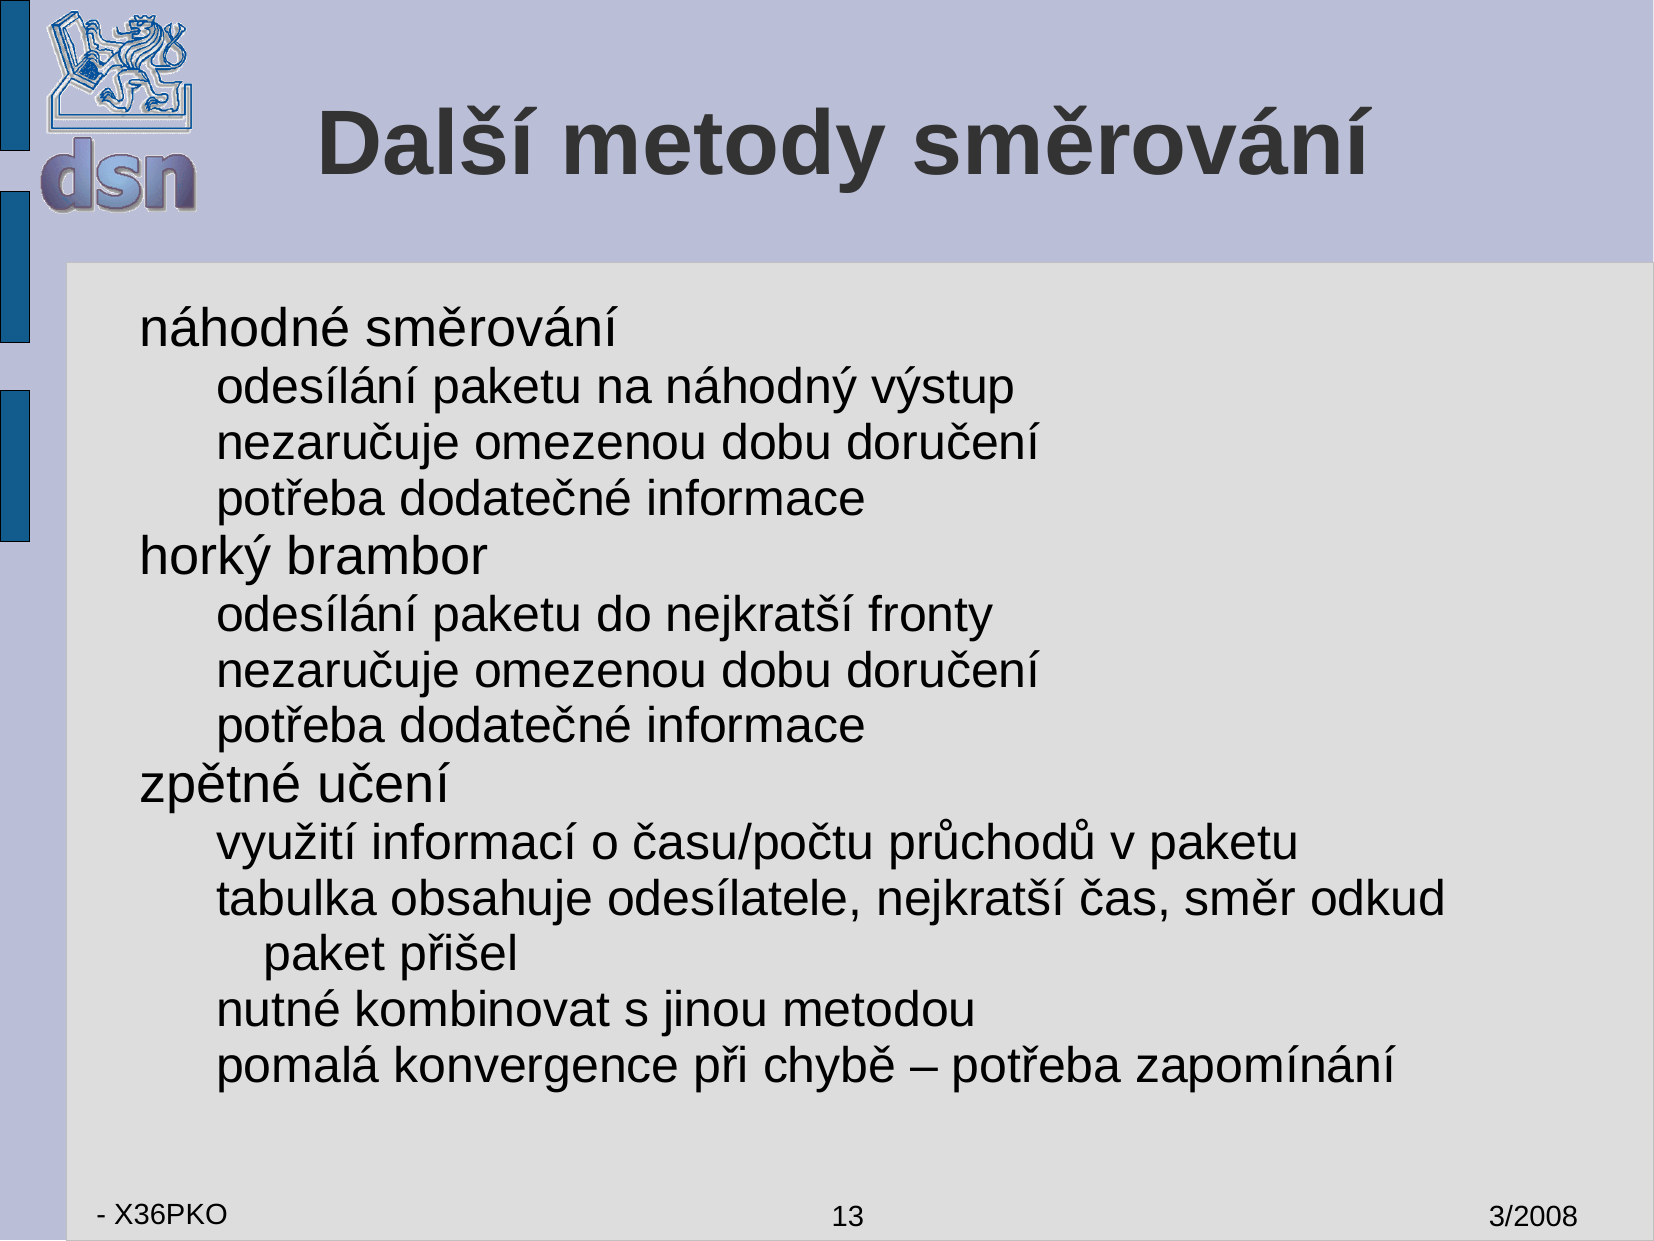

# Další metody směrování
náhodné směrování
odesílání paketu na náhodný výstup
nezaručuje omezenou dobu doručení
potřeba dodatečné informace
horký brambor
odesílání paketu do nejkratší fronty
nezaručuje omezenou dobu doručení
potřeba dodatečné informace
zpětné učení
využití informací o času/počtu průchodů v paketu
tabulka obsahuje odesílatele, nejkratší čas, směr odkud paket přišel
nutné kombinovat s jinou metodou
pomalá konvergence při chybě – potřeba zapomínání